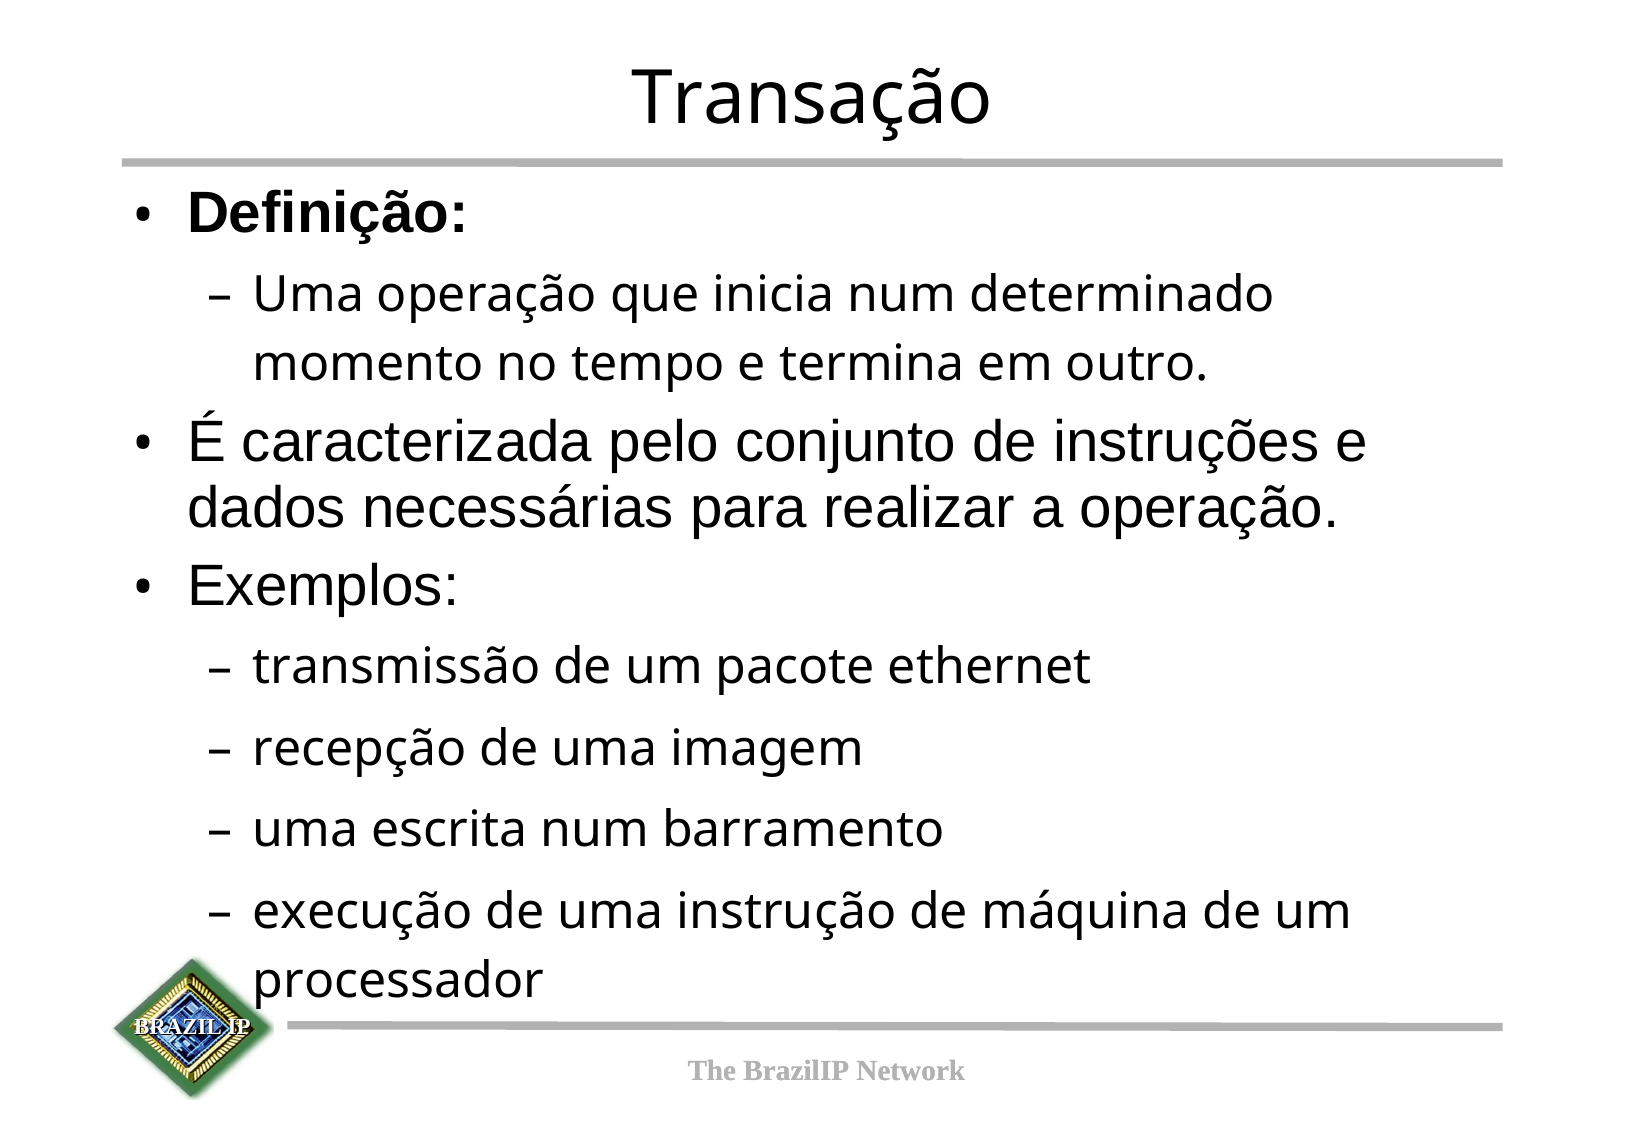

# Transação
Definição:
Uma operação que inicia num determinado momento no tempo e termina em outro.
É caracterizada pelo conjunto de instruções e dados necessárias para realizar a operação.
Exemplos:
transmissão de um pacote ethernet
recepção de uma imagem
uma escrita num barramento
execução de uma instrução de máquina de um processador